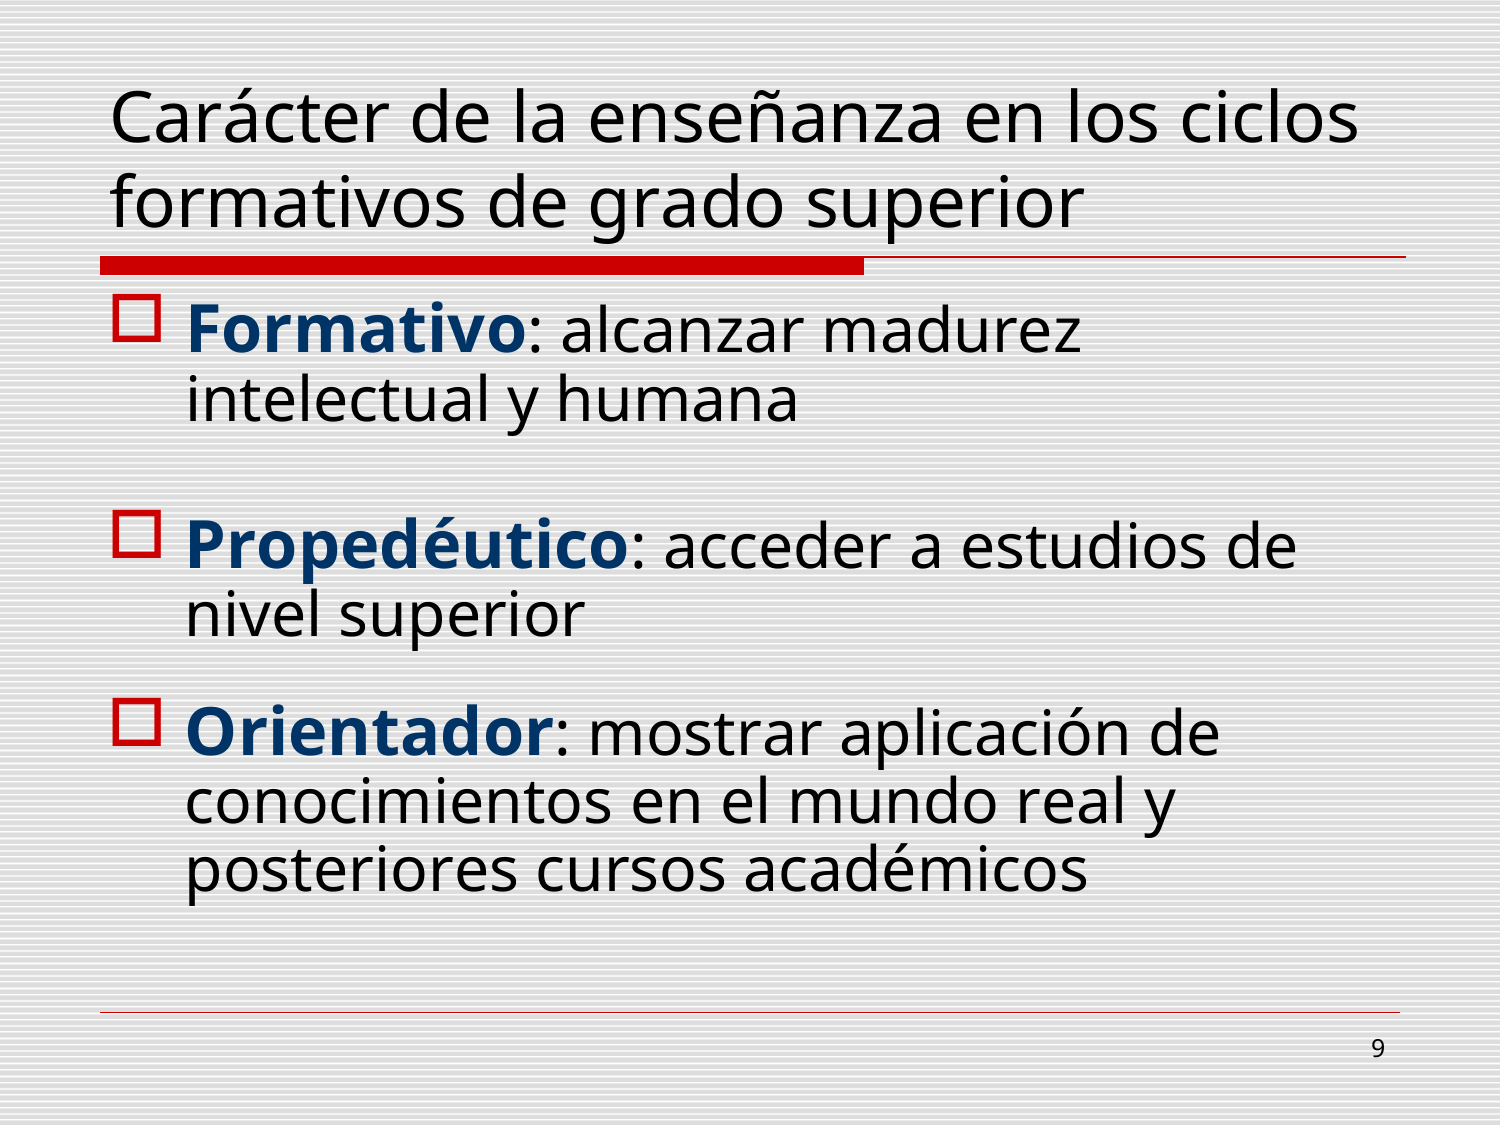

# Carácter de la enseñanza en los ciclos formativos de grado superior
Formativo: alcanzar madurez intelectual y humana
Propedéutico: acceder a estudios de nivel superior
Orientador: mostrar aplicación de conocimientos en el mundo real y posteriores cursos académicos